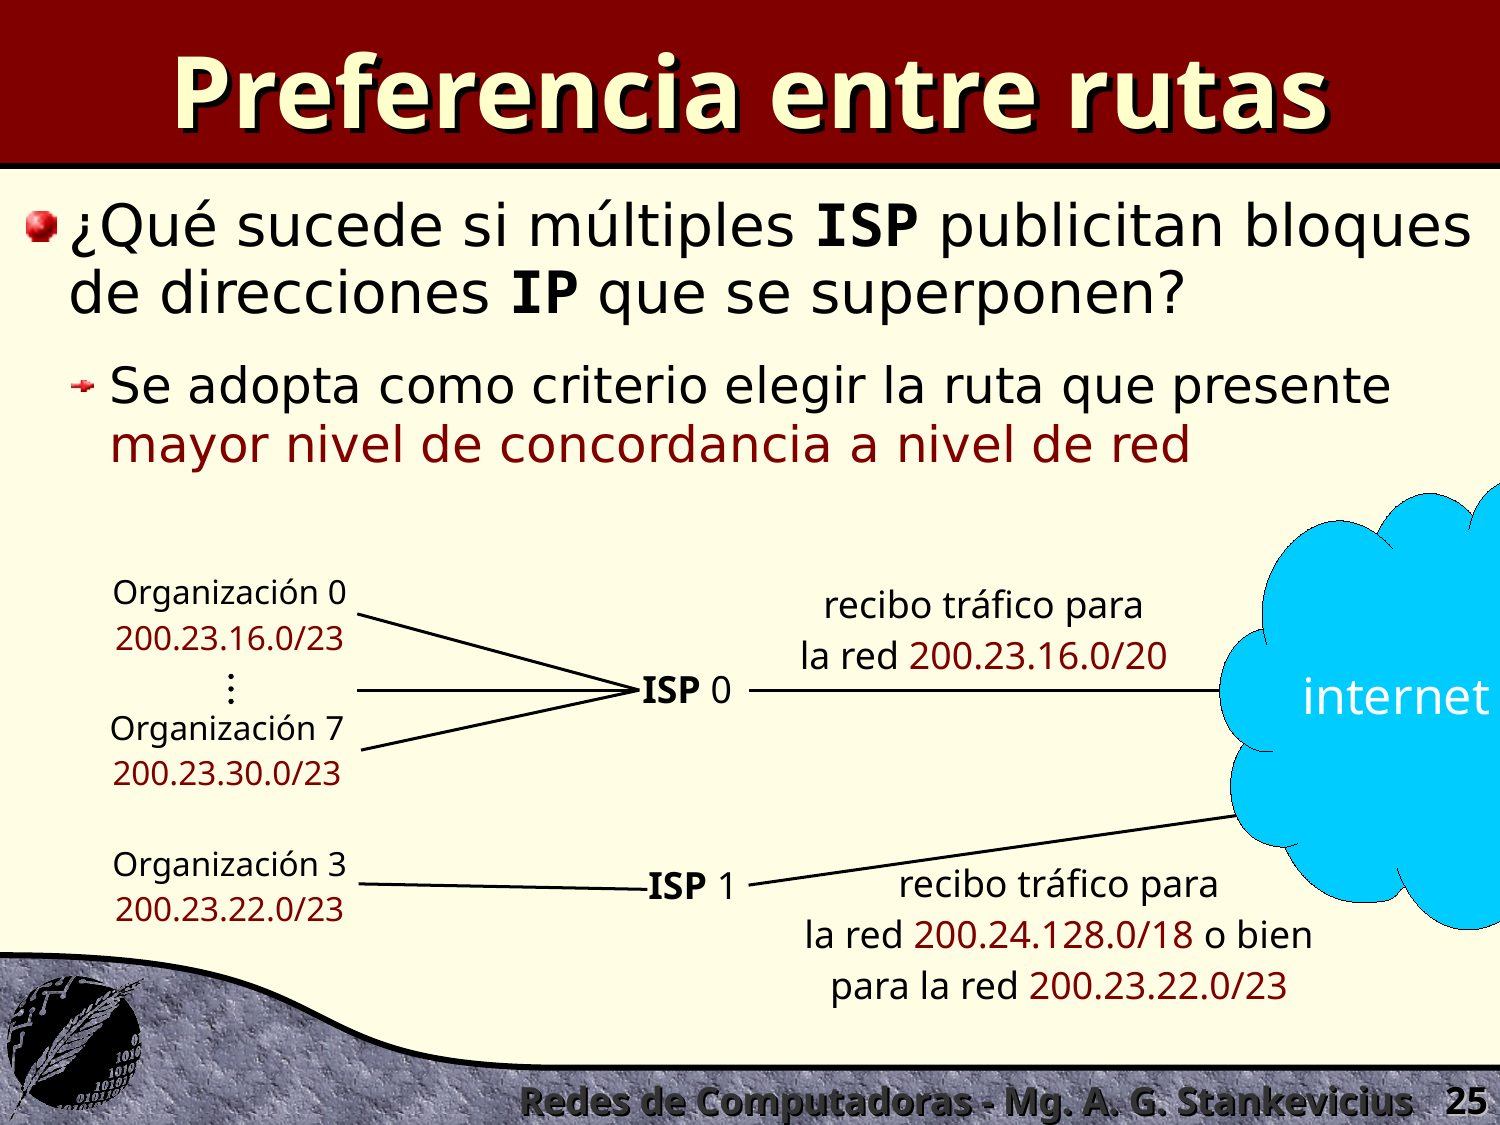

# Preferencia entre rutas
¿Qué sucede si múltiples ISP publicitan bloques de direcciones IP que se superponen?
Se adopta como criterio elegir la ruta que presente mayor nivel de concordancia a nivel de red
internet
Organización 0
200.23.16.0/23
recibo tráfico para
la red 200.23.16.0/20
ISP 0
⋮
Organización 7
200.23.30.0/23
Organización 3
200.23.22.0/23
recibo tráfico para
la red 200.24.128.0/18 o bien
para la red 200.23.22.0/23
ISP 1
25